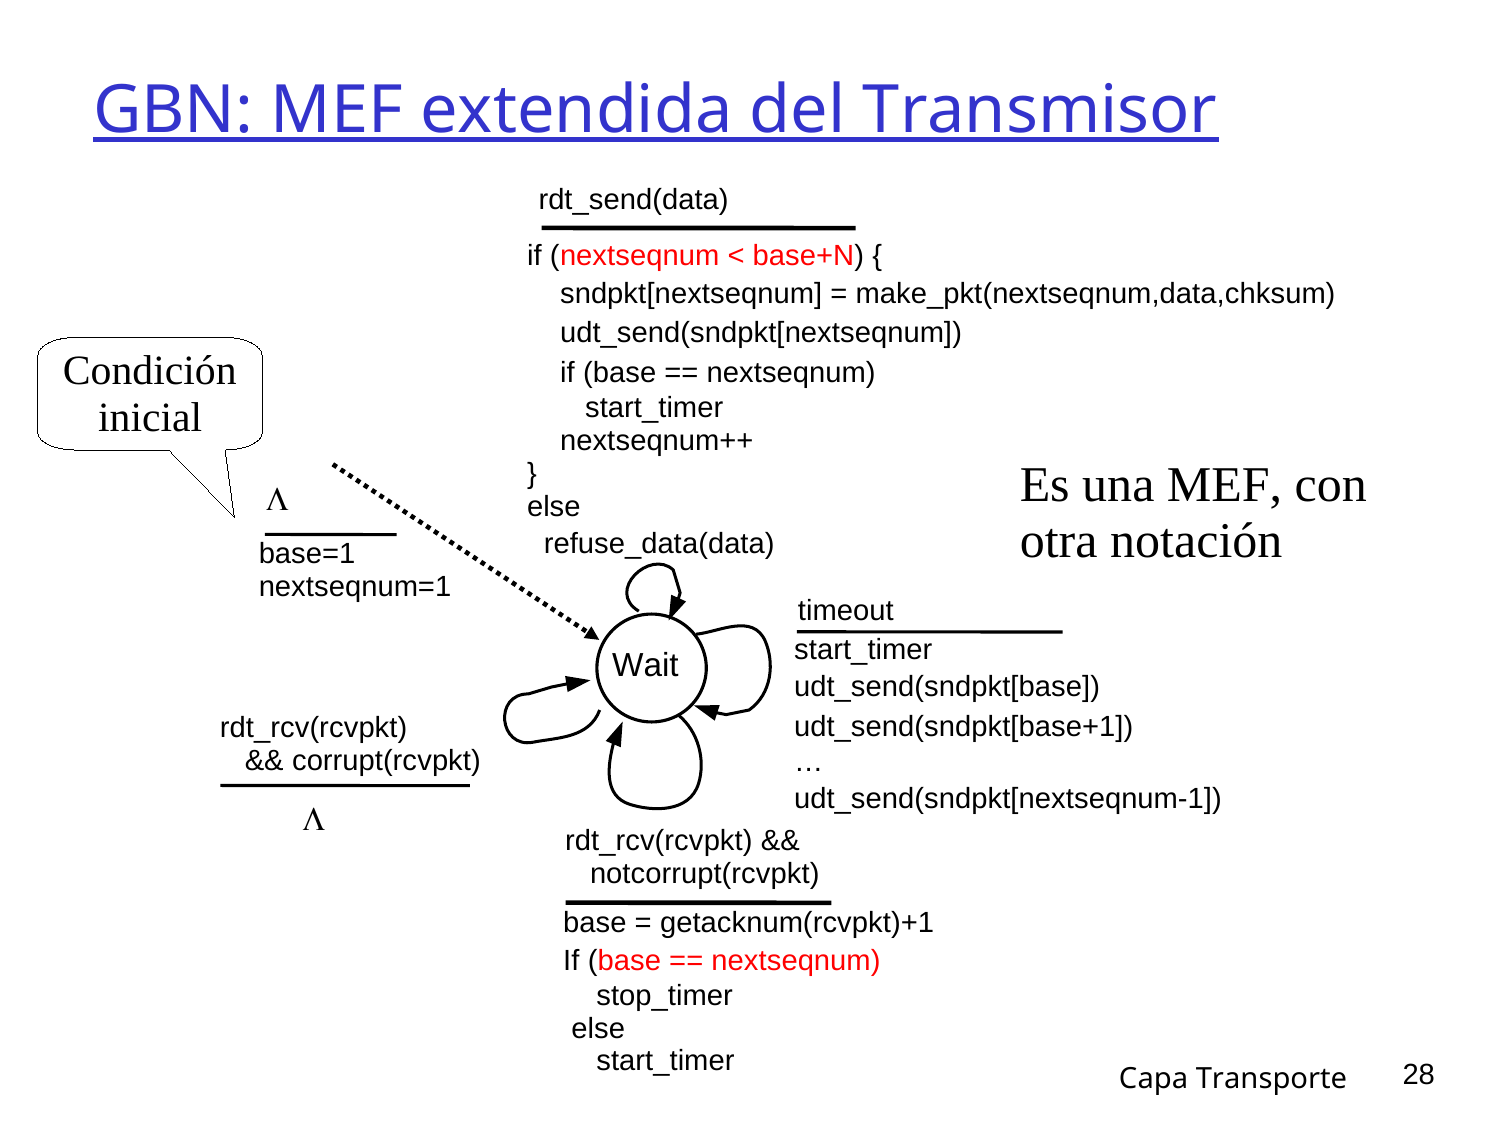

# GBN: MEF extendida del Transmisor
rdt_send(data)
if (nextseqnum < base+N) {
 sndpkt[nextseqnum] = make_pkt(nextseqnum,data,chksum)‏
 udt_send(sndpkt[nextseqnum])‏
 if (base == nextseqnum)‏
 start_timer
 nextseqnum++
}
else
 refuse_data(data)‏
Condición inicial
Es una MEF, con
otra notación

base=1
nextseqnum=1
timeout
Wait
start_timer
udt_send(sndpkt[base])‏
udt_send(sndpkt[base+1])‏
…
udt_send(sndpkt[nextseqnum-1])‏
rdt_rcv(rcvpkt)
 && corrupt(rcvpkt)

rdt_rcv(rcvpkt) &&
 notcorrupt(rcvpkt)
base = getacknum(rcvpkt)+1
If (base == nextseqnum)‏
 stop_timer
 else
 start_timer
28